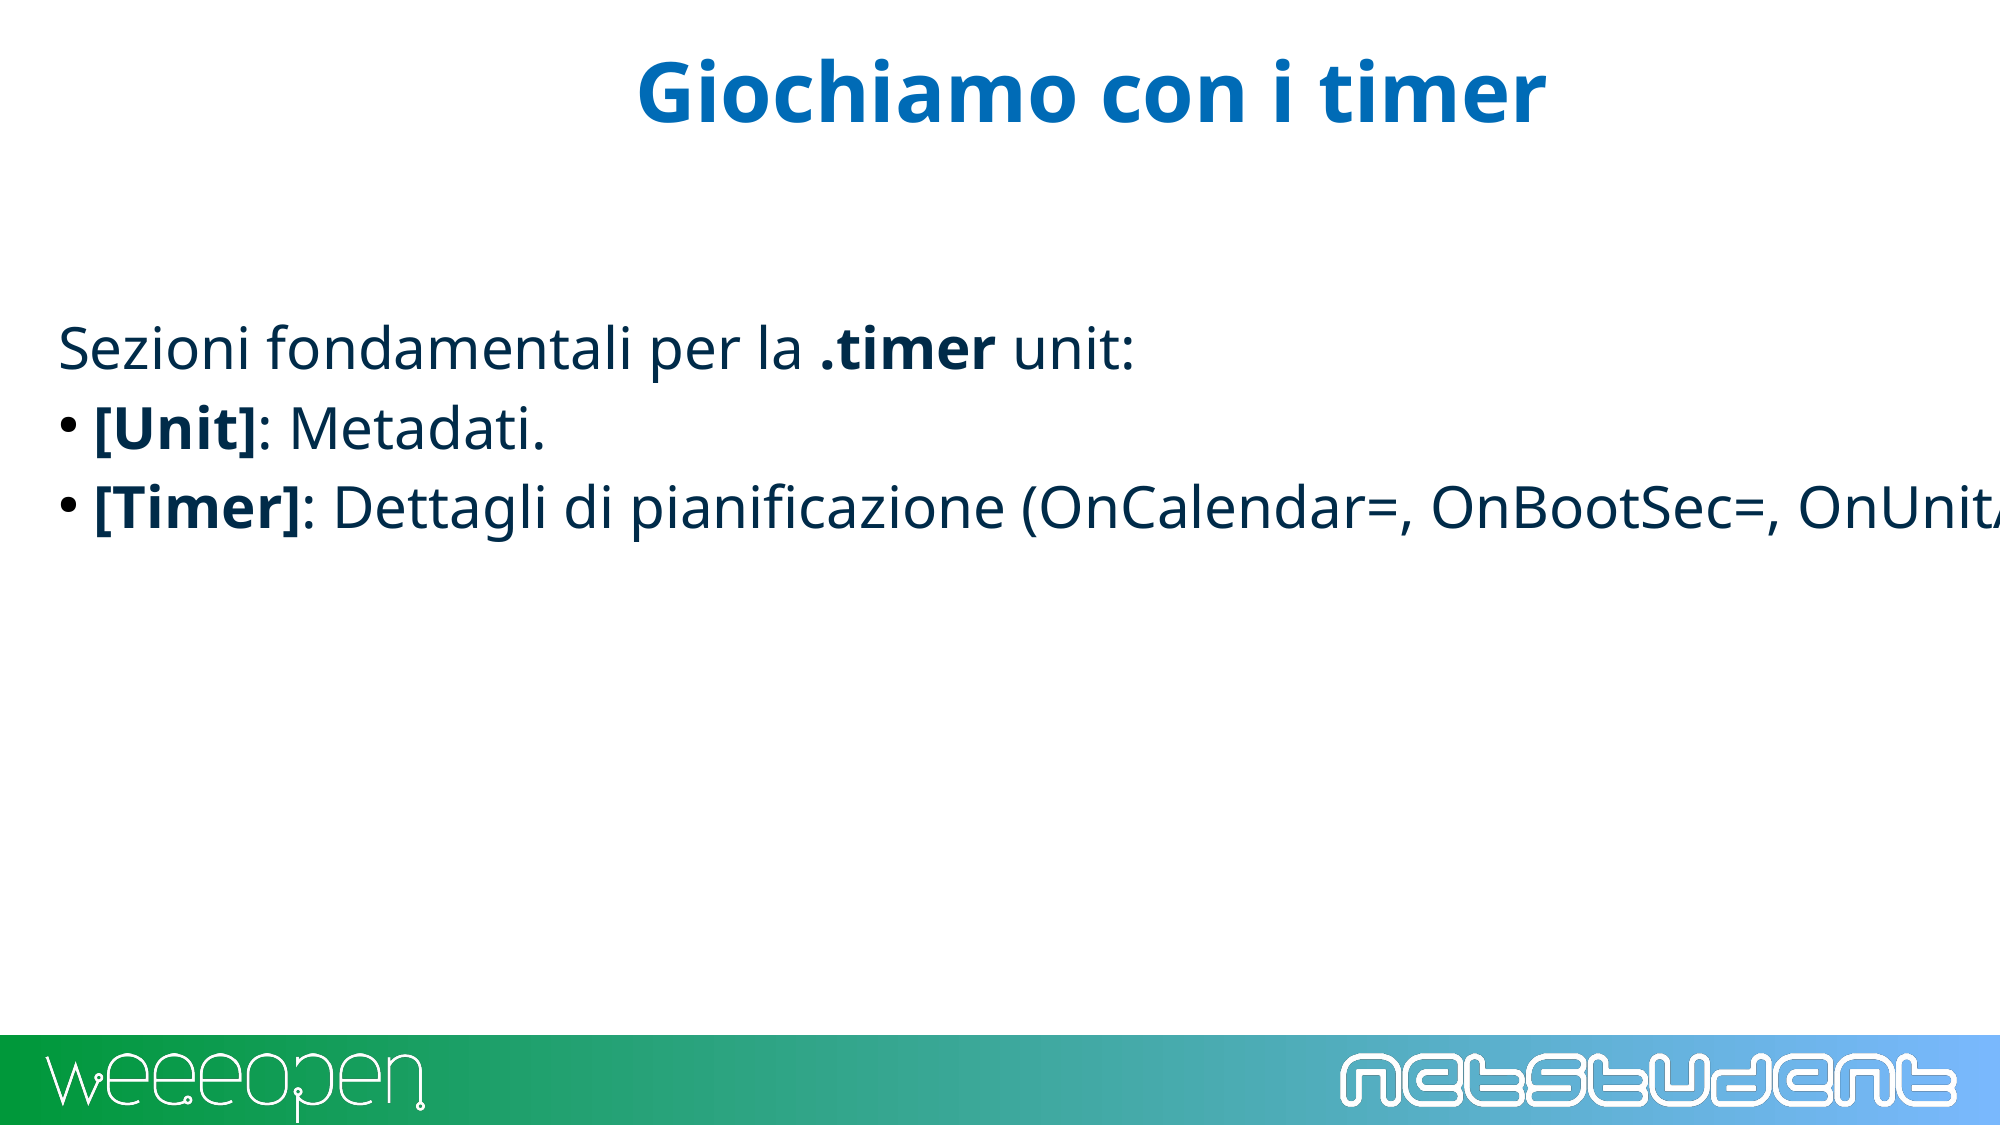

Giochiamo con i timer
Sezioni fondamentali per la .timer unit:
[Unit]: Metadati.
[Timer]: Dettagli di pianificazione (OnCalendar=, OnBootSec=, OnUnitActiveSec=).